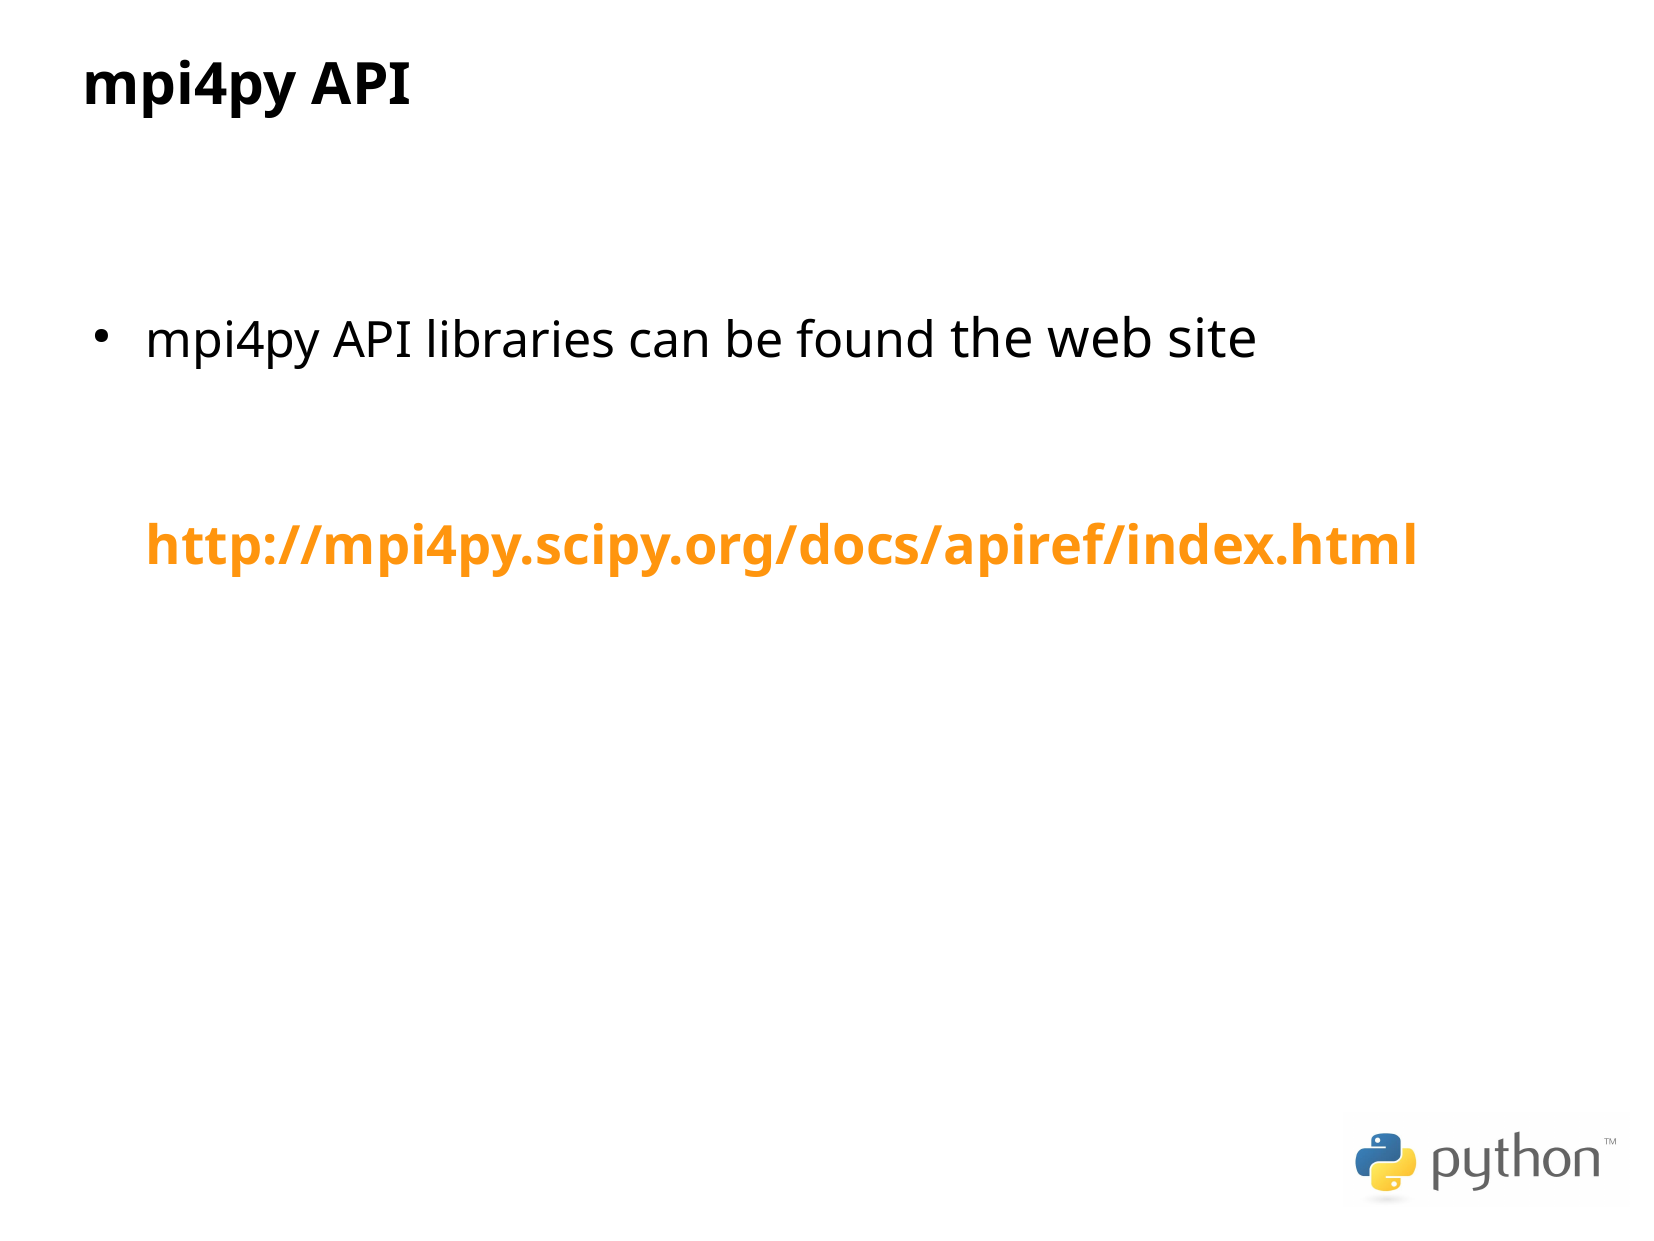

# mpi4py API
mpi4py API libraries can be found the web site
http://mpi4py.scipy.org/docs/apiref/index.html